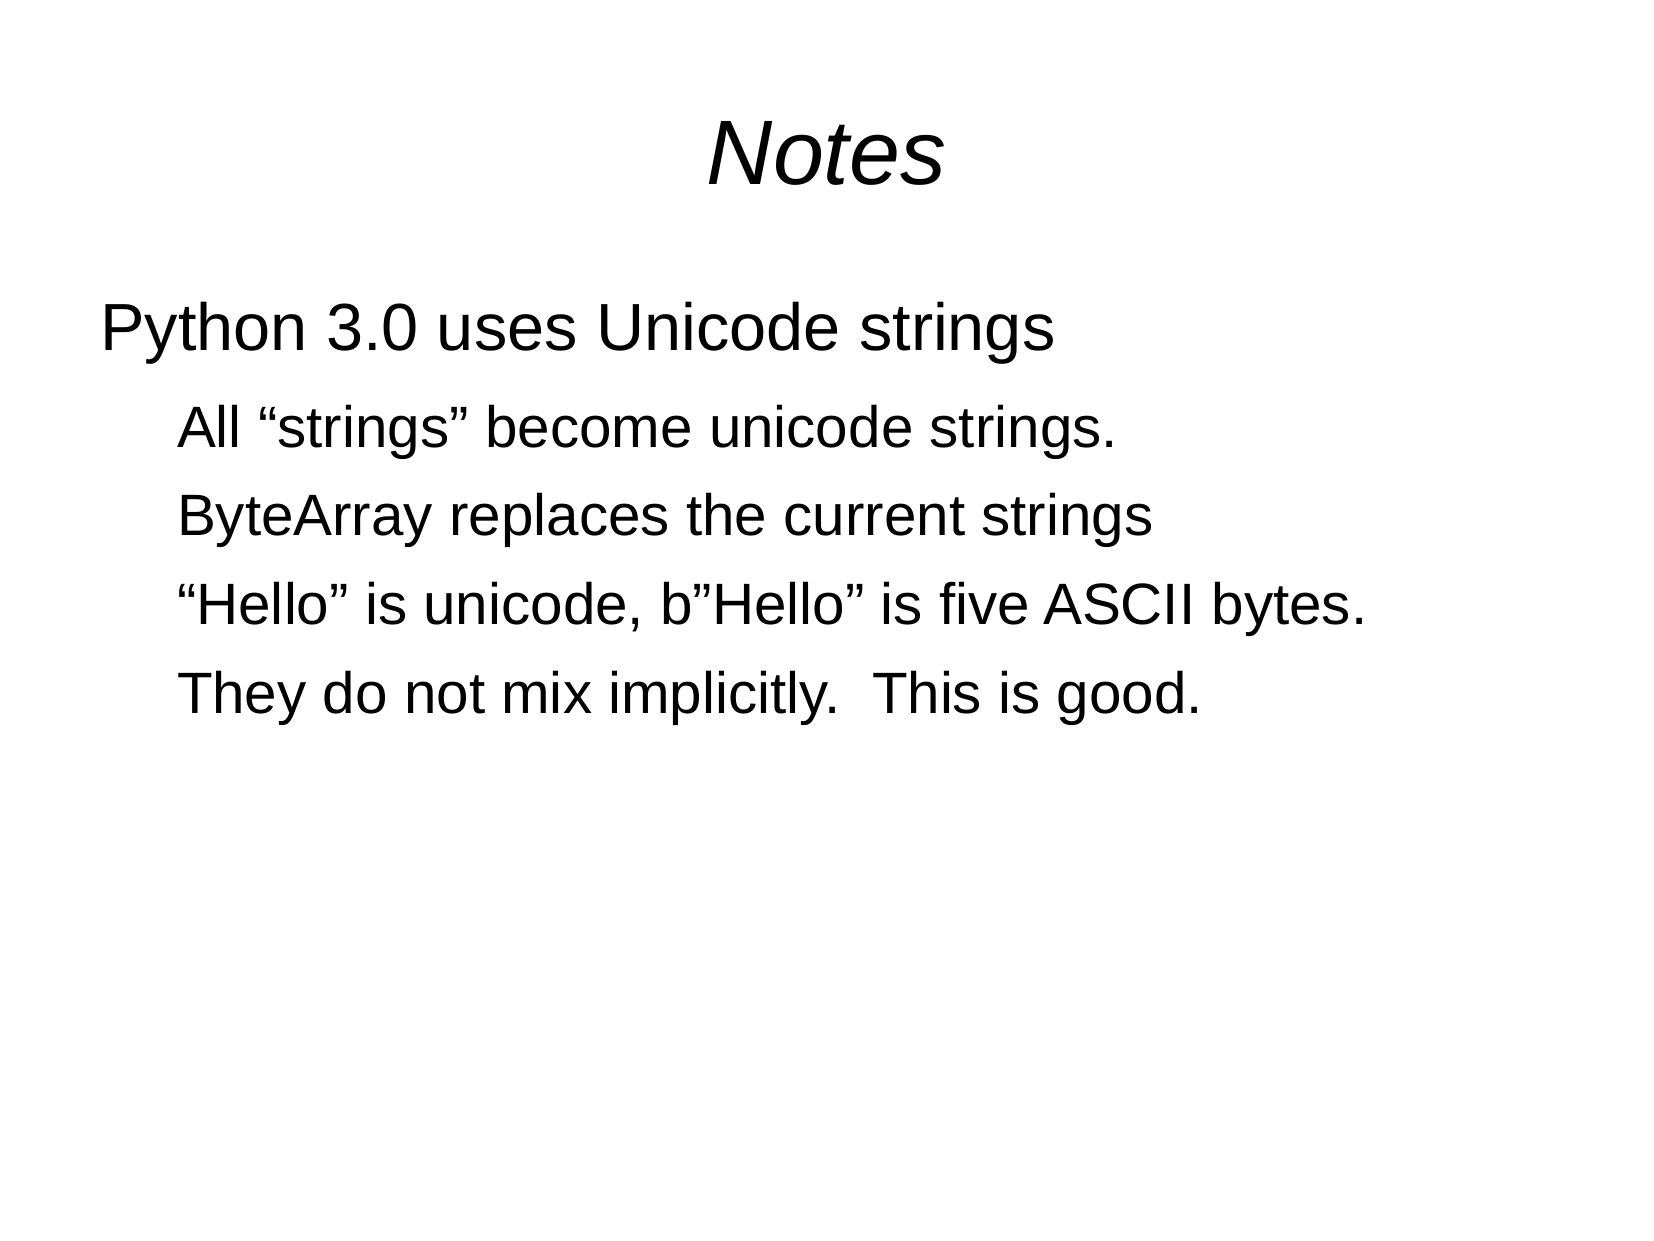

# Notes
Python 3.0 uses Unicode strings
All “strings” become unicode strings.
ByteArray replaces the current strings
“Hello” is unicode, b”Hello” is five ASCII bytes.
They do not mix implicitly. This is good.